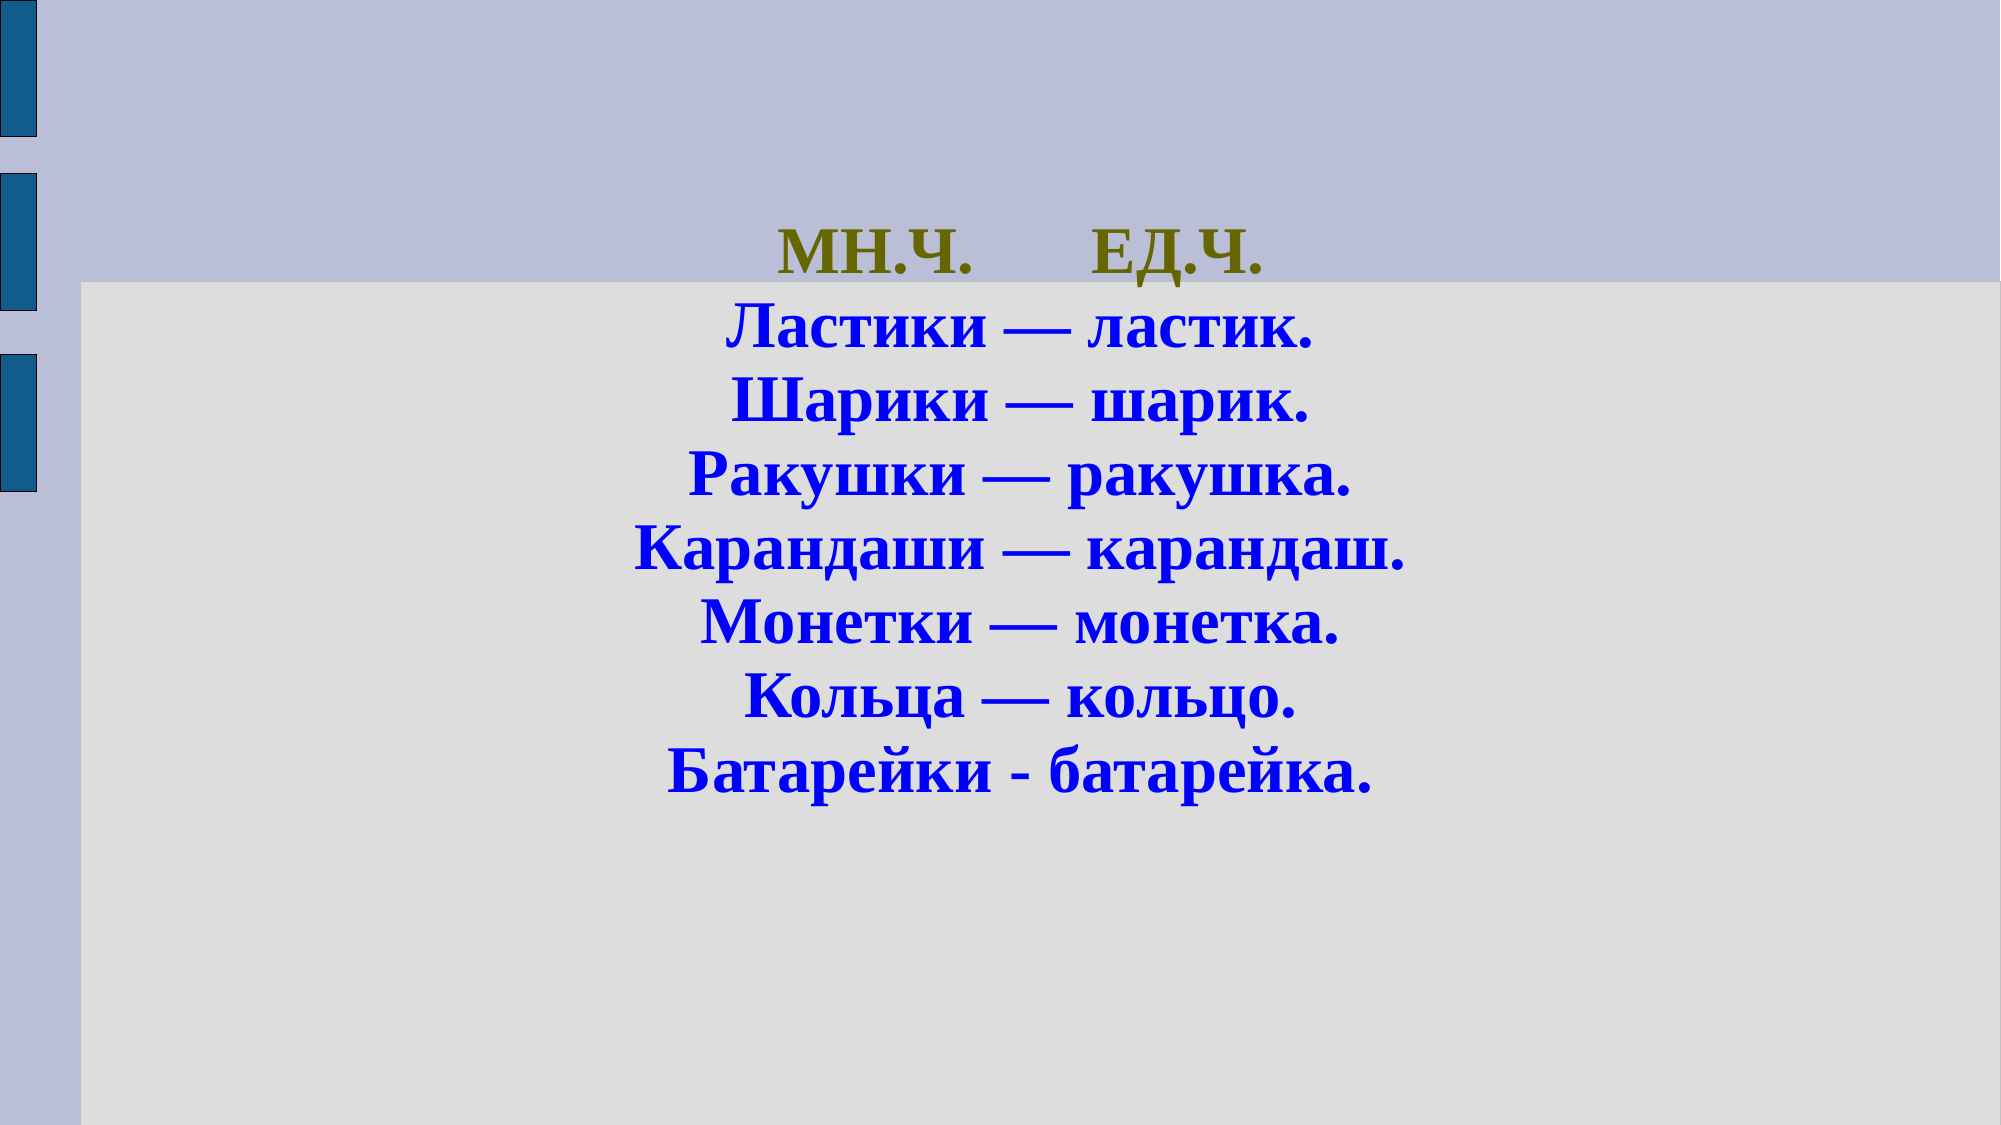

МН.Ч. ЕД.Ч.
Ластики — ластик.
Шарики — шарик.
Ракушки — ракушка.
Карандаши — карандаш.
Монетки — монетка.
Кольца — кольцо.
Батарейки - батарейка.